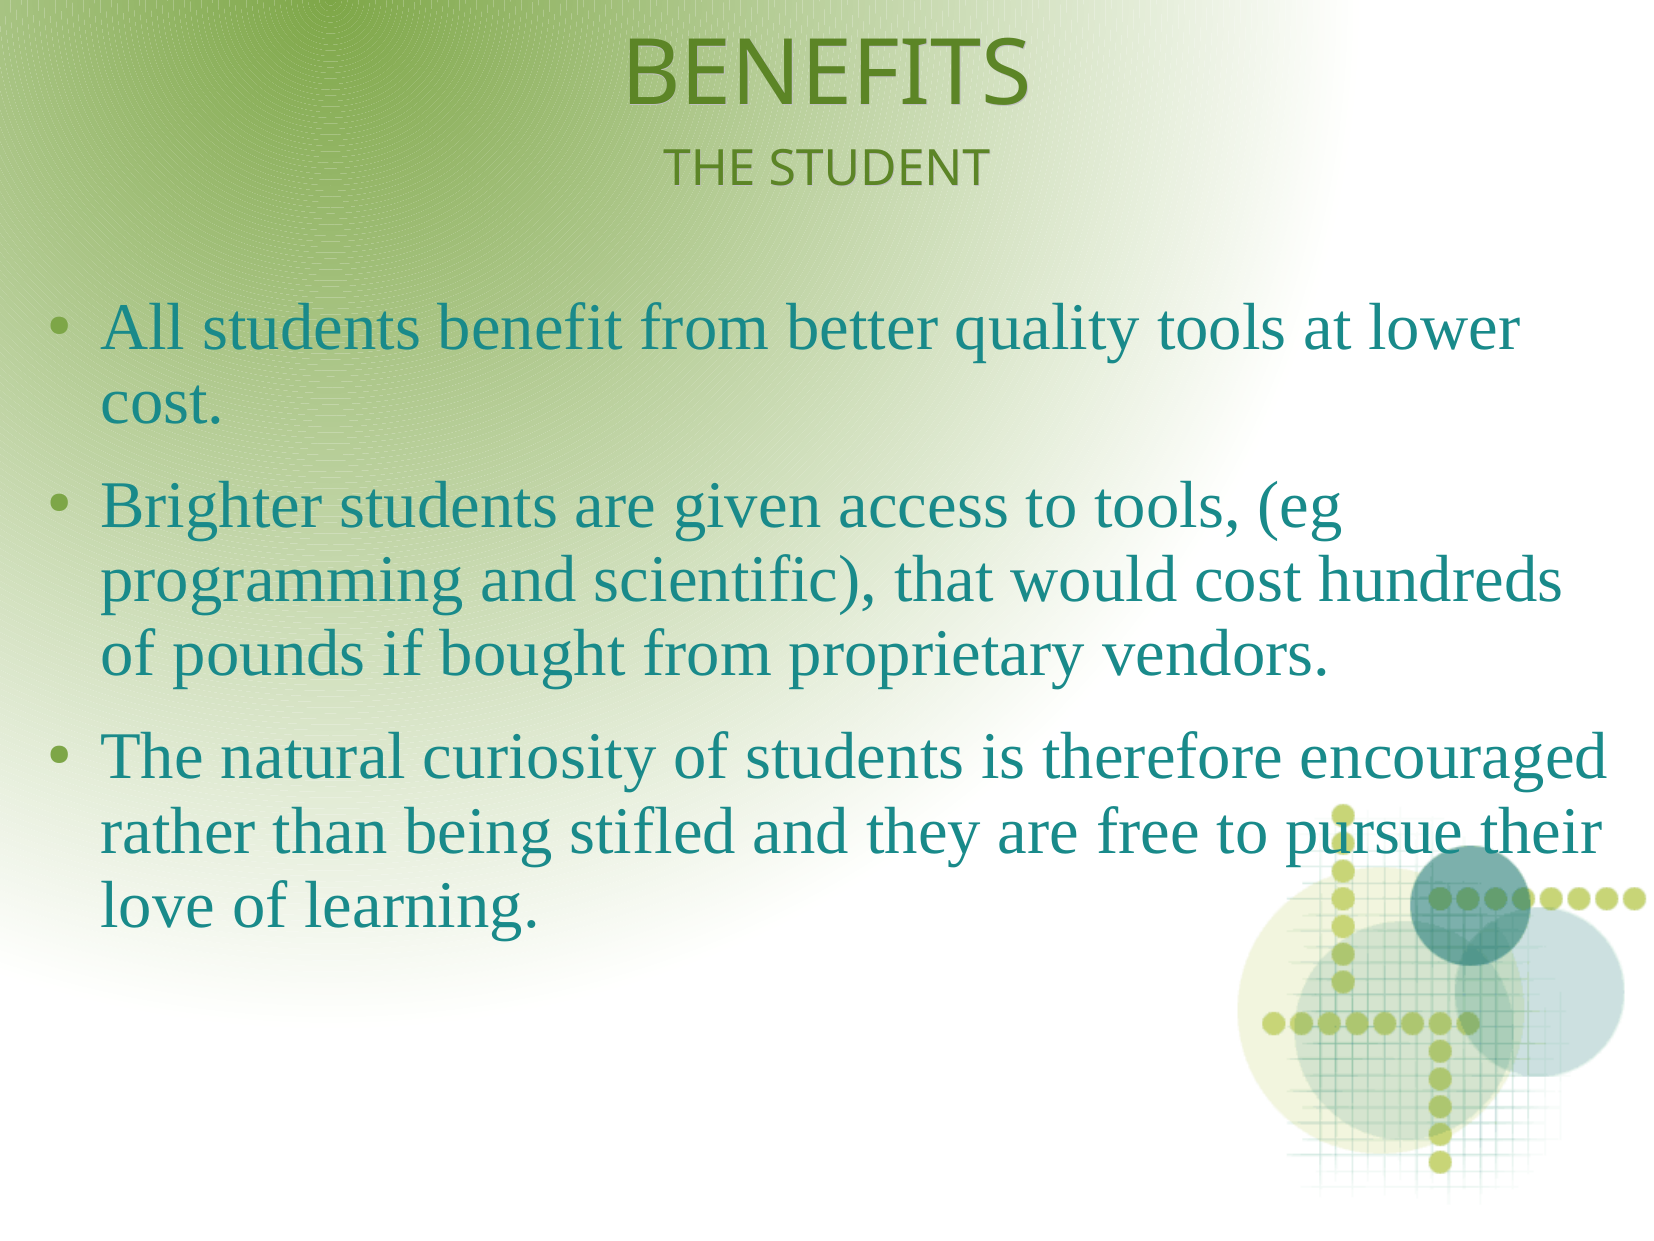

# BENEFITS THE STUDENT
All students benefit from better quality tools at lower cost.
Brighter students are given access to tools, (eg programming and scientific), that would cost hundreds of pounds if bought from proprietary vendors.
The natural curiosity of students is therefore encouraged rather than being stifled and they are free to pursue their love of learning.